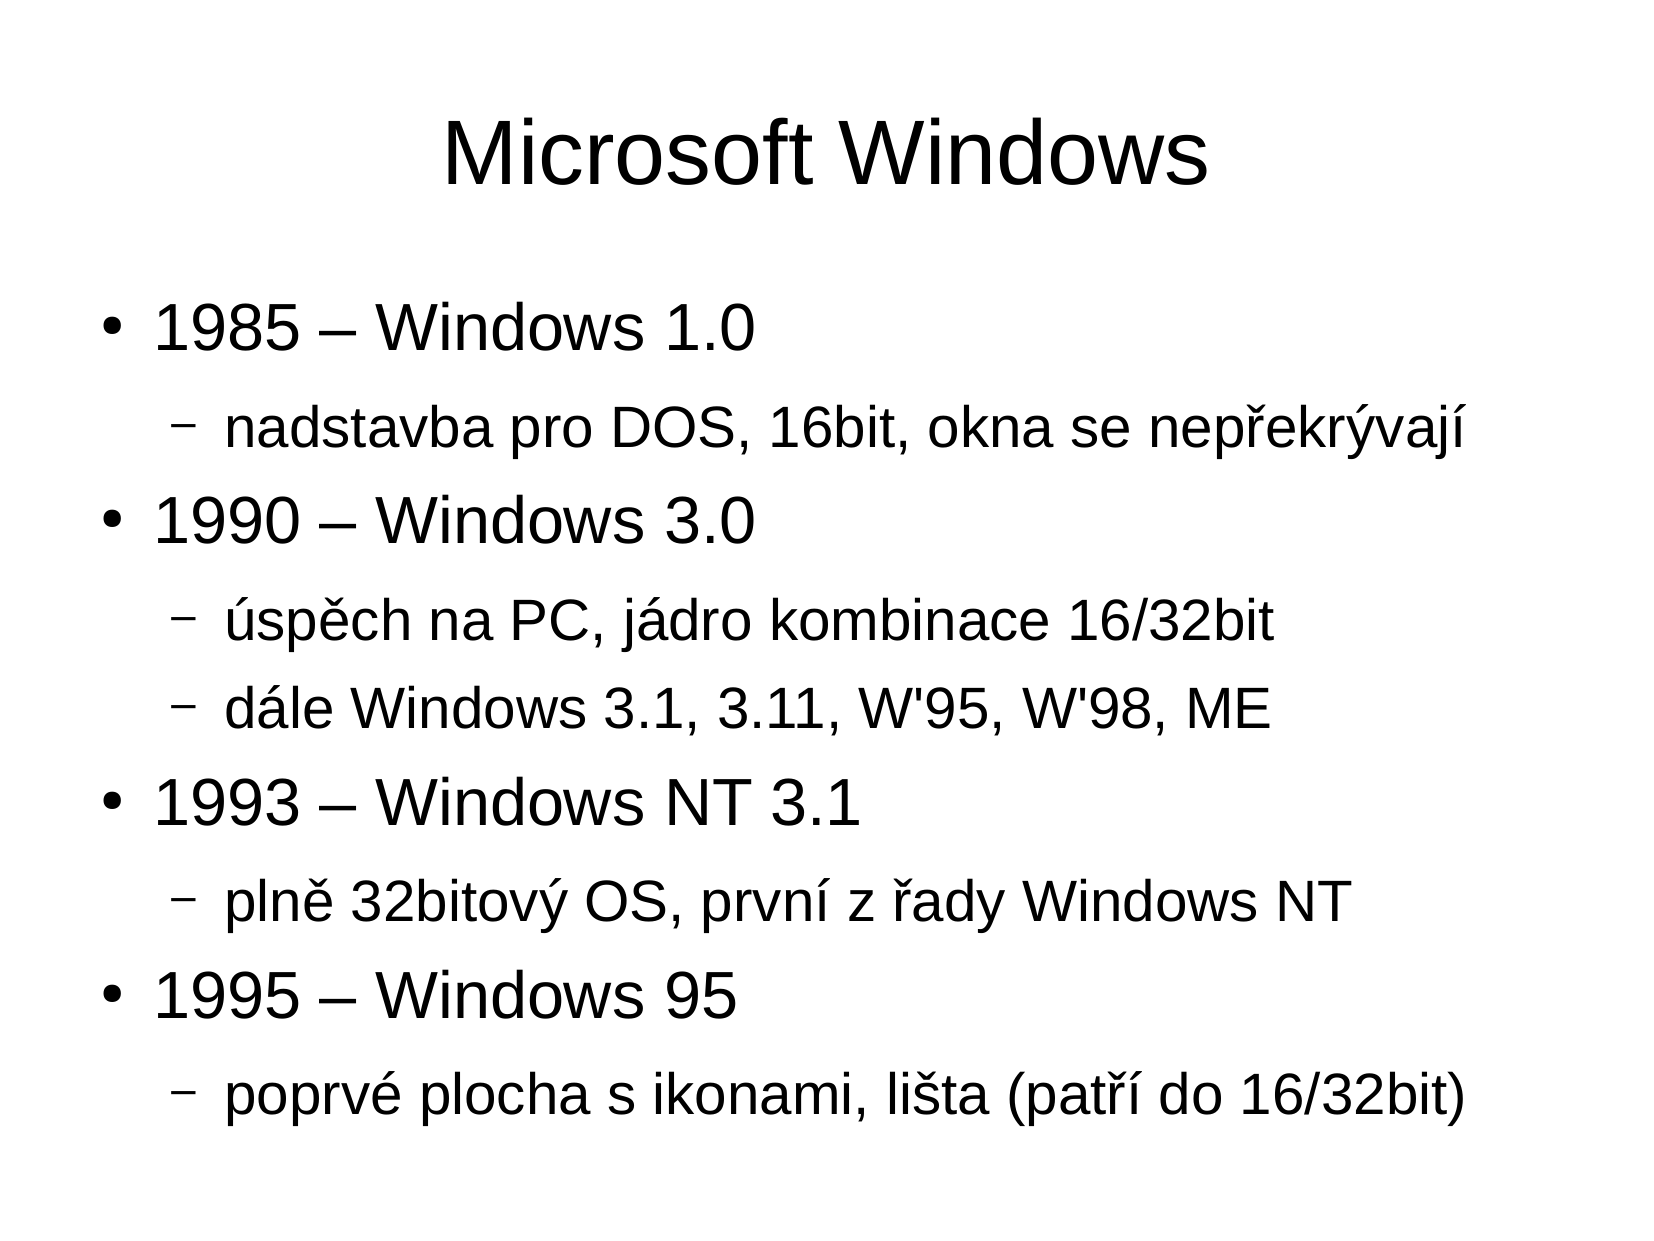

# Microsoft Windows
1985 – Windows 1.0
nadstavba pro DOS, 16bit, okna se nepřekrývají
1990 – Windows 3.0
úspěch na PC, jádro kombinace 16/32bit
dále Windows 3.1, 3.11, W'95, W'98, ME
1993 – Windows NT 3.1
plně 32bitový OS, první z řady Windows NT
1995 – Windows 95
poprvé plocha s ikonami, lišta (patří do 16/32bit)